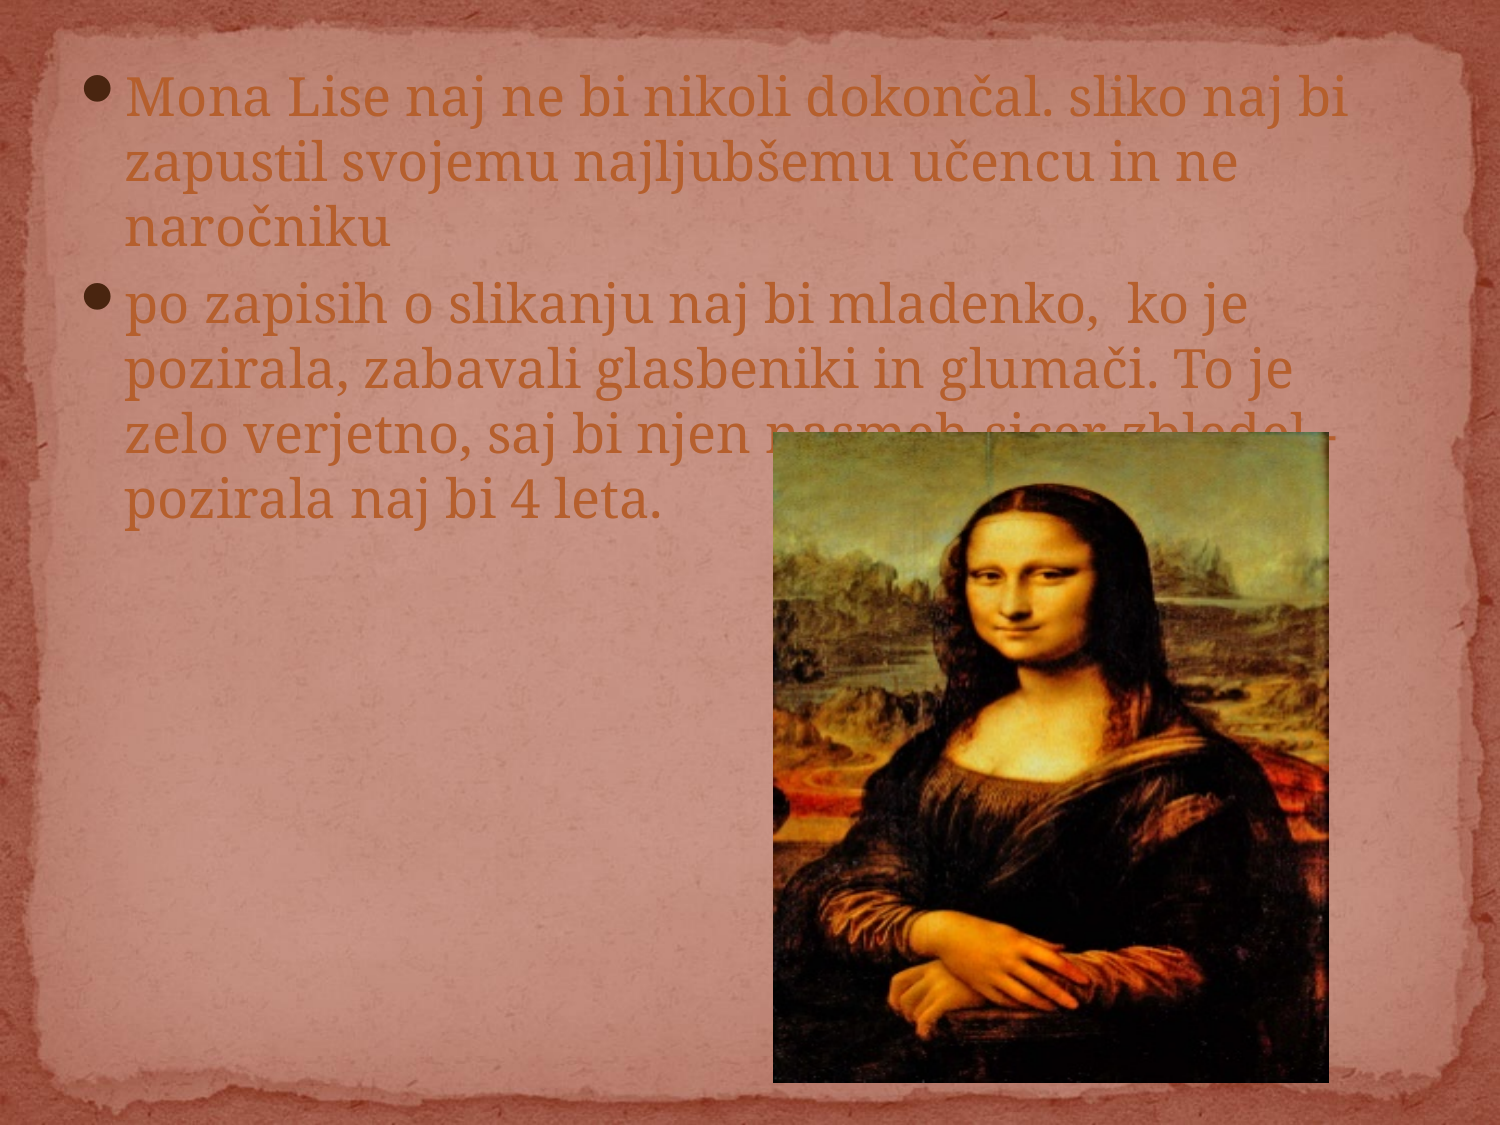

# Mona Lise naj ne bi nikoli dokončal. sliko naj bi zapustil svojemu najljubšemu učencu in ne naročniku
po zapisih o slikanju naj bi mladenko, ko je pozirala, zabavali glasbeniki in glumači. To je zelo verjetno, saj bi njen nasmeh sicer zbledel - pozirala naj bi 4 leta.